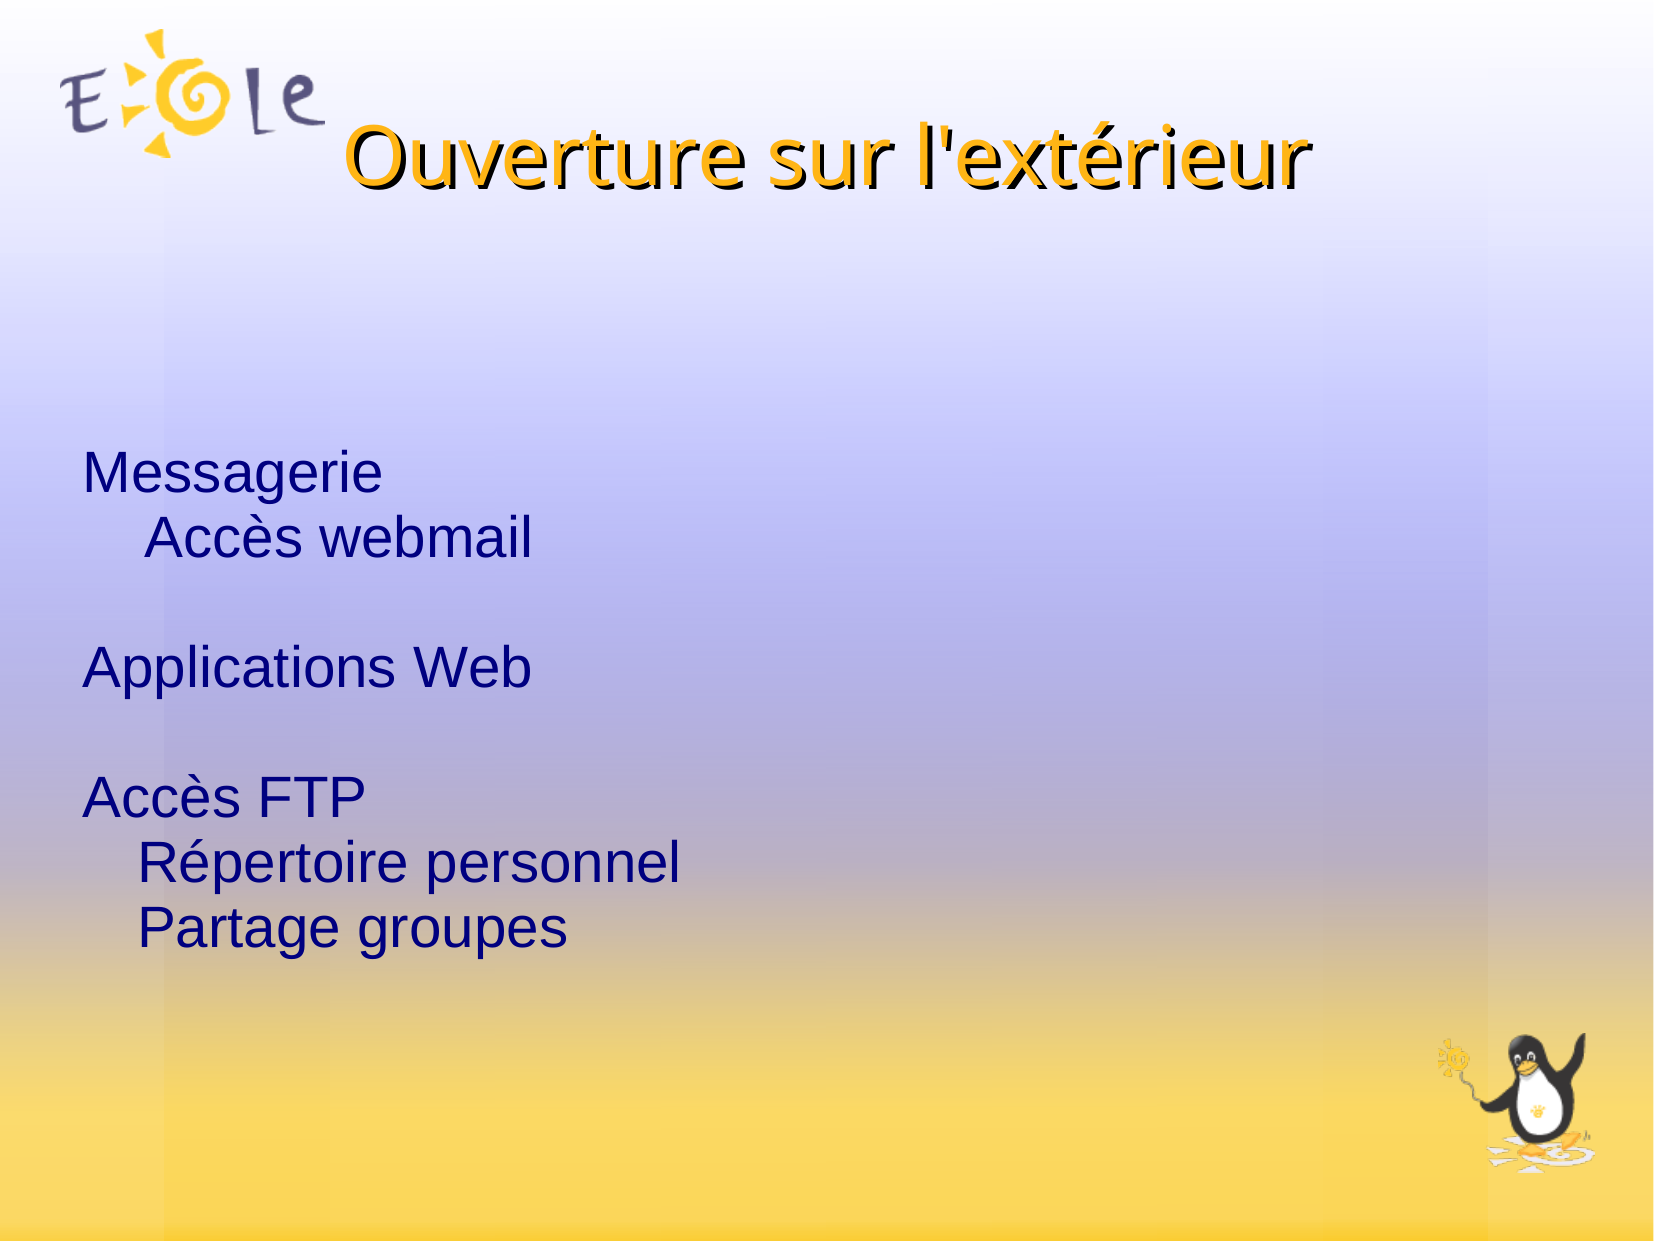

# Ouverture sur l'extérieur
Messagerie
Accès webmail
Applications Web
Accès FTP
Répertoire personnel
Partage groupes